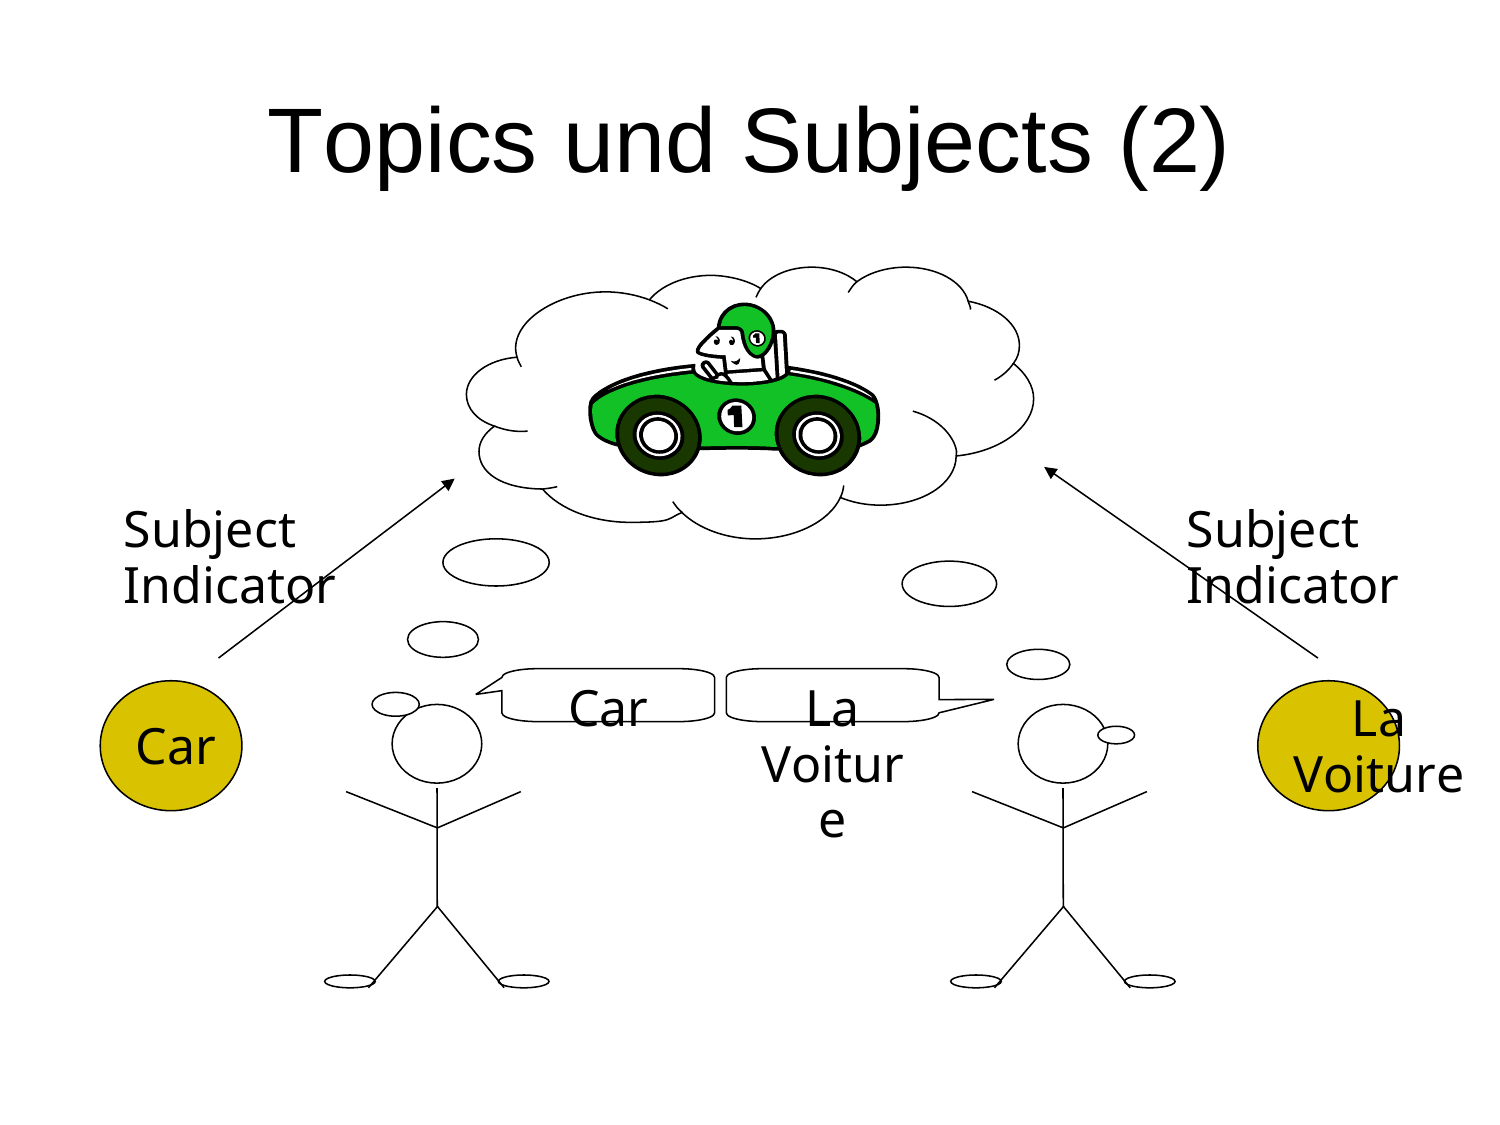

# Topics und Subjects (2)
Subject
Indicator
Subject
Indicator
Car
La Voiture
Car
La
Voiture